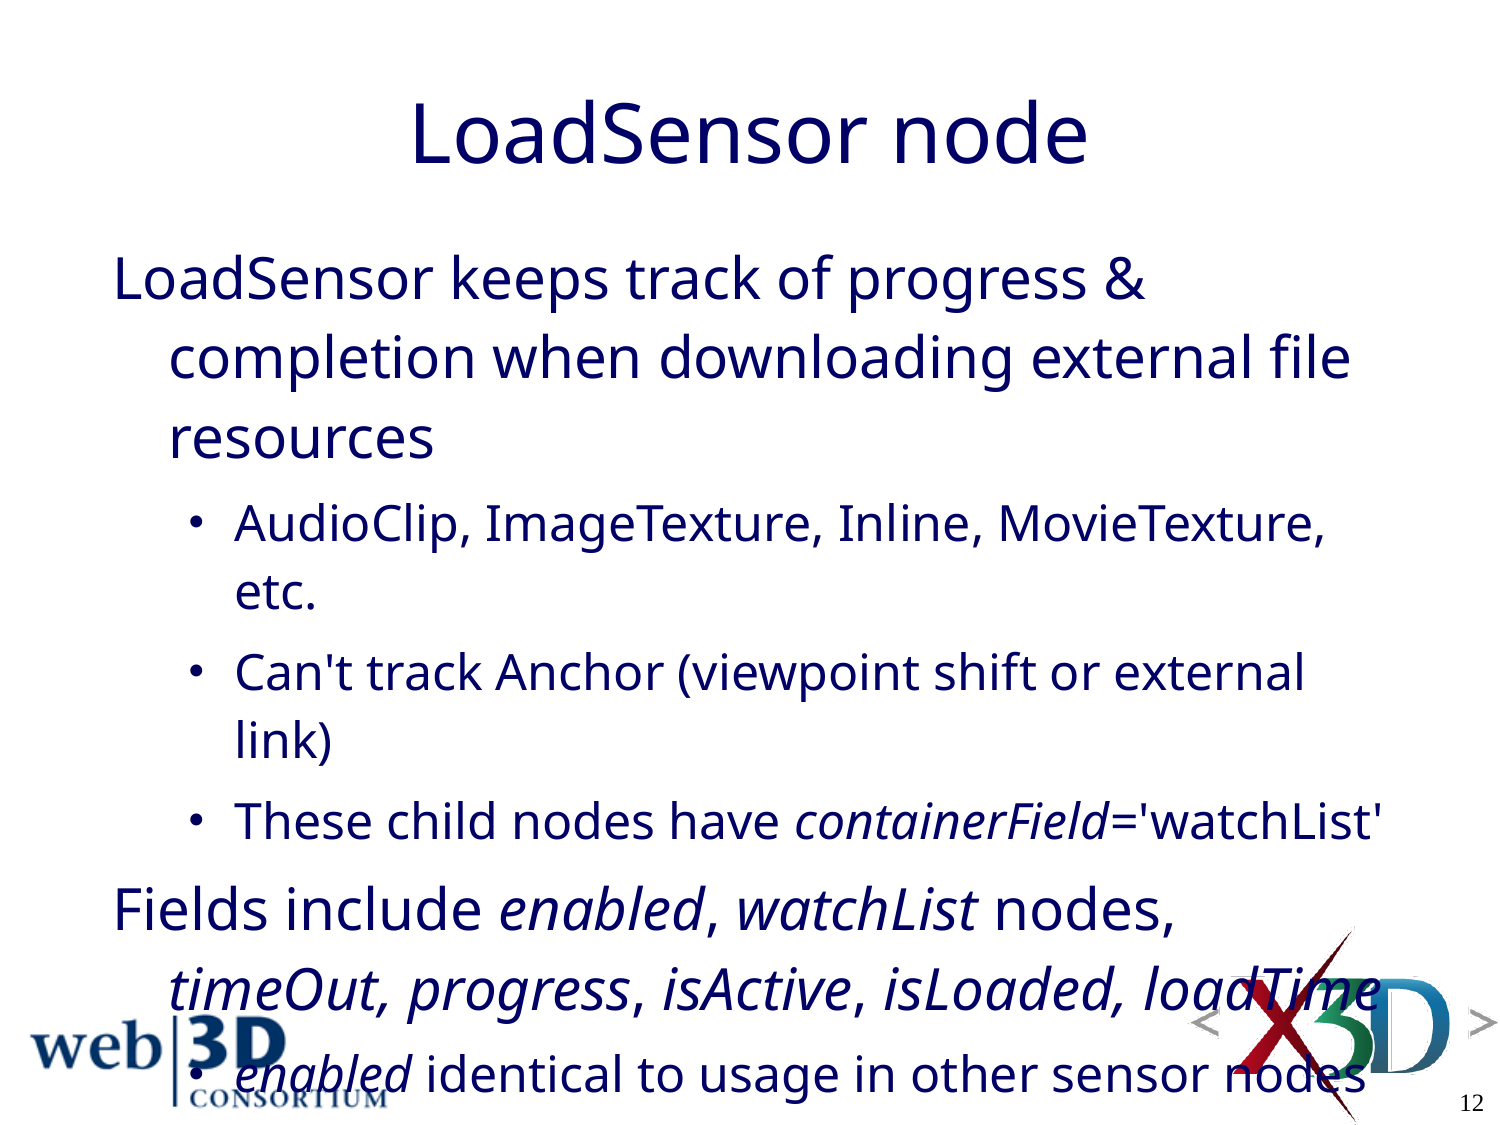

# LoadSensor node
LoadSensor keeps track of progress & completion when downloading external file resources
AudioClip, ImageTexture, Inline, MovieTexture, etc.
Can't track Anchor (viewpoint shift or external link)
These child nodes have containerField='watchList'
Fields include enabled, watchList nodes, timeOut, progress, isActive, isLoaded, loadTime
enabled identical to usage in other sensor nodes
Helpful as trigger node in event-animation chain
Can delay animations until all resources available